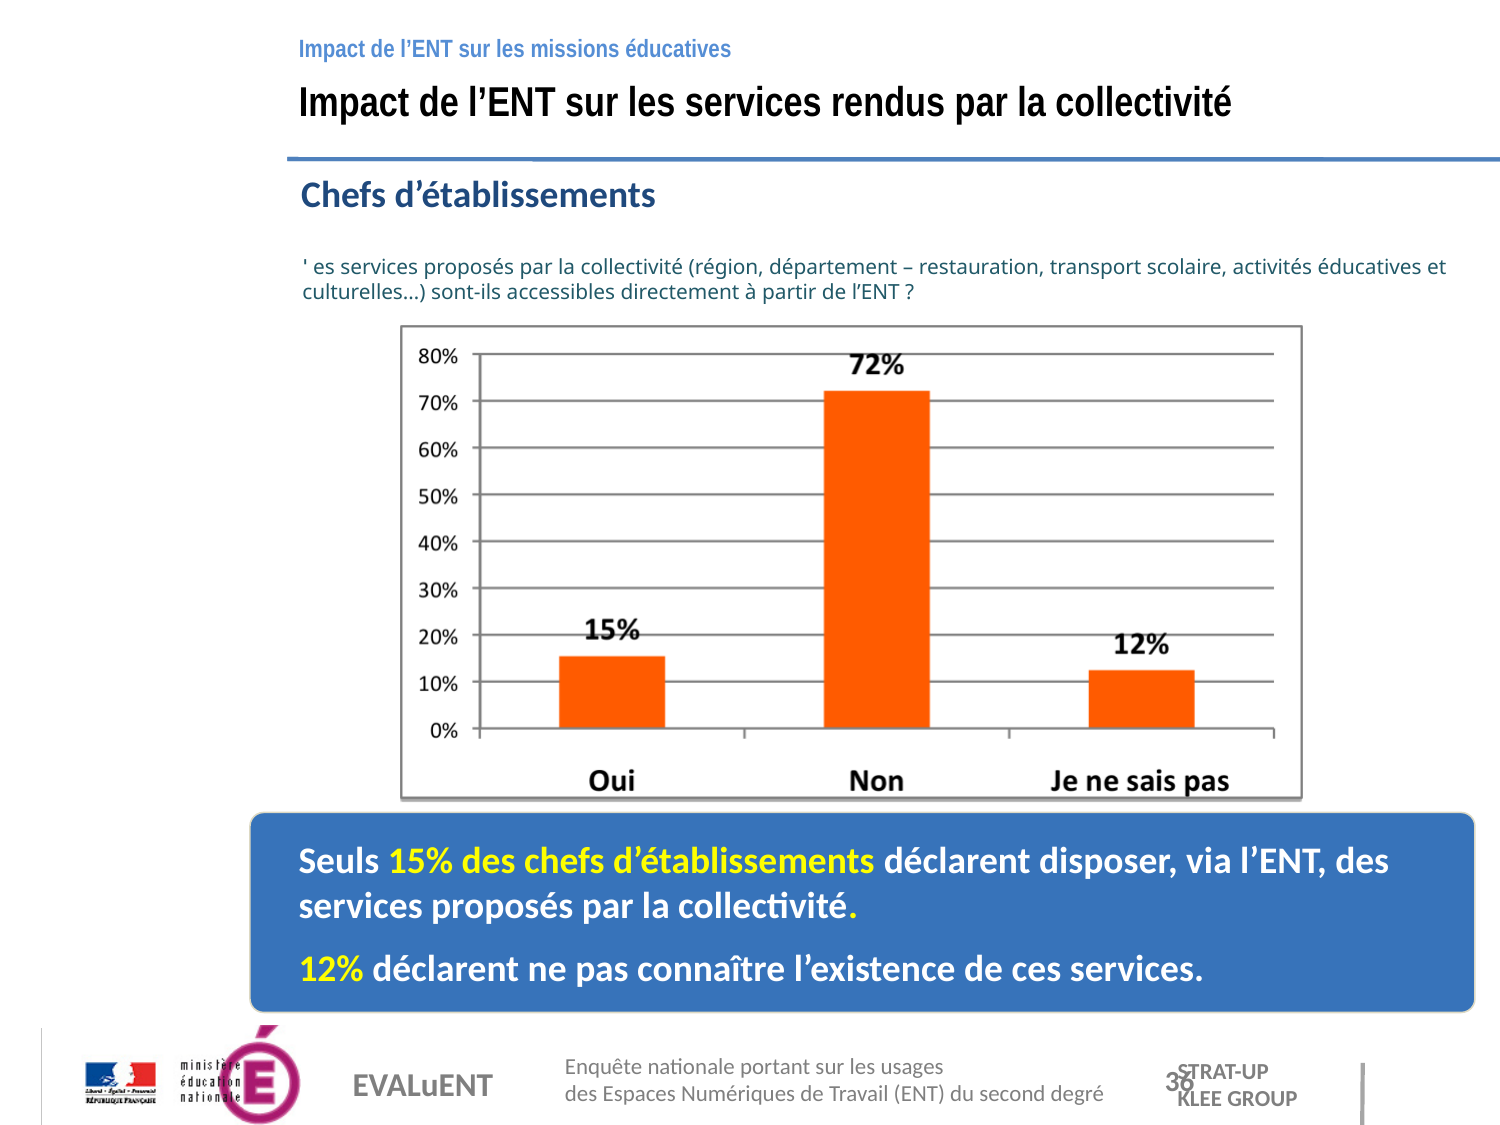

Impact de l’ENT sur les missions éducatives
Impact de l’ENT sur les services rendus par la collectivité
Chefs d’établissements
Les services proposés par la collectivité (région, département – restauration, transport scolaire, activités éducatives et culturelles…) sont-ils accessibles directement à partir de l’ENT ?
Seuls 15% des chefs d’établissements déclarent disposer, via l’ENT, des services proposés par la collectivité.
12% déclarent ne pas connaître l’existence de ces services.